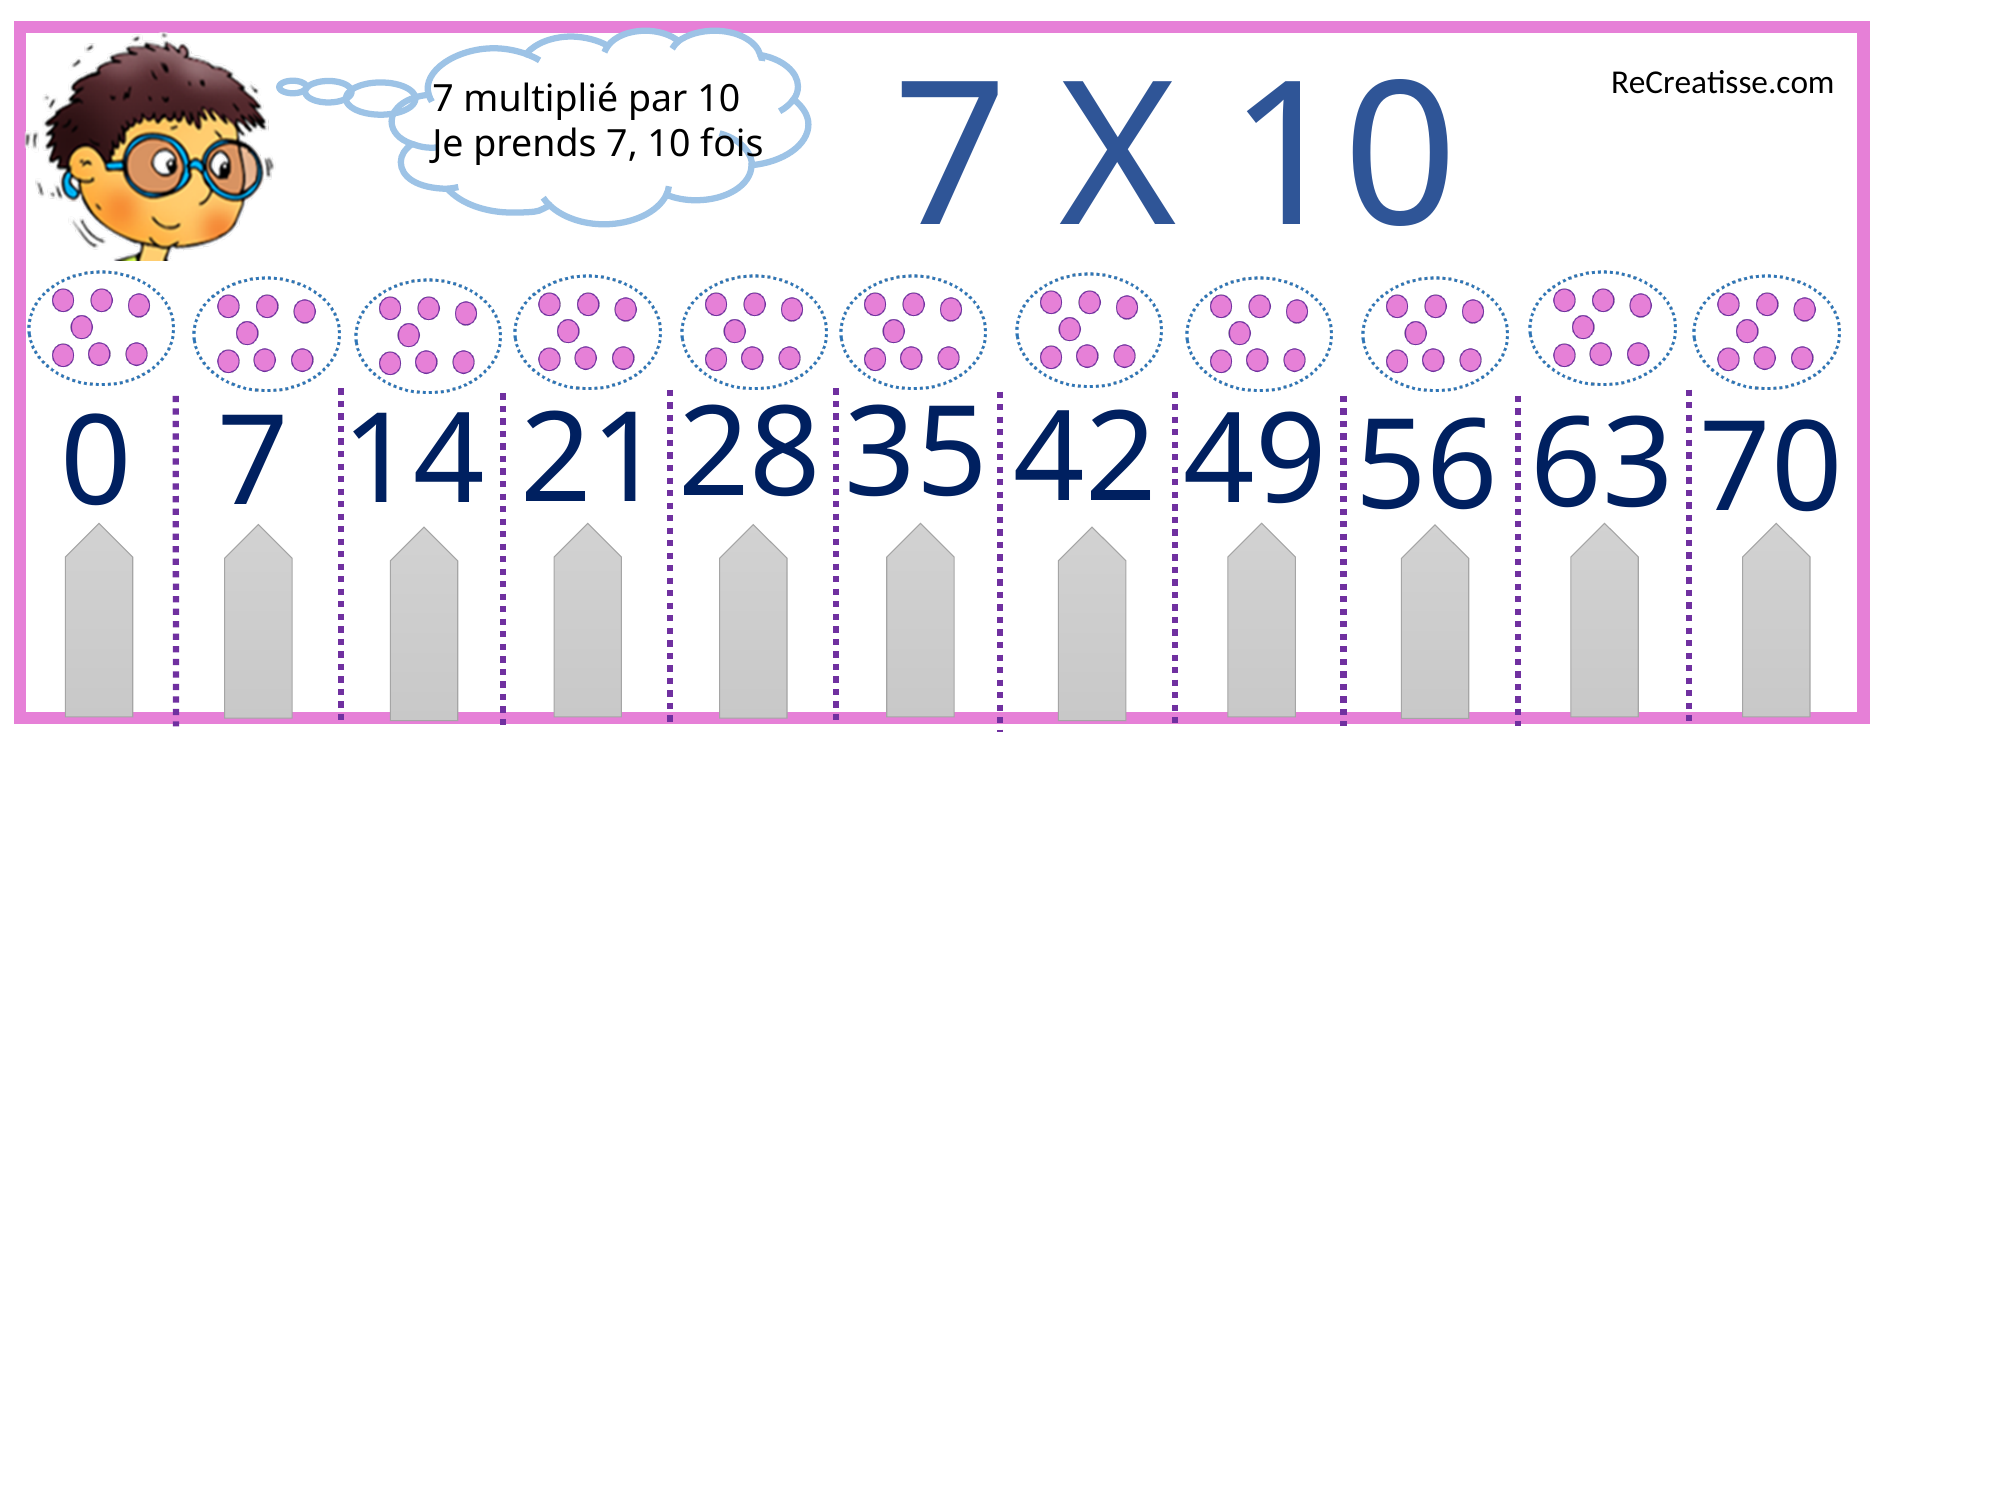

7 X 10
ReCreatisse.com
7 multiplié par 10
Je prends 7, 10 fois
28
35
42
21
49
14
0
7
63
56
70